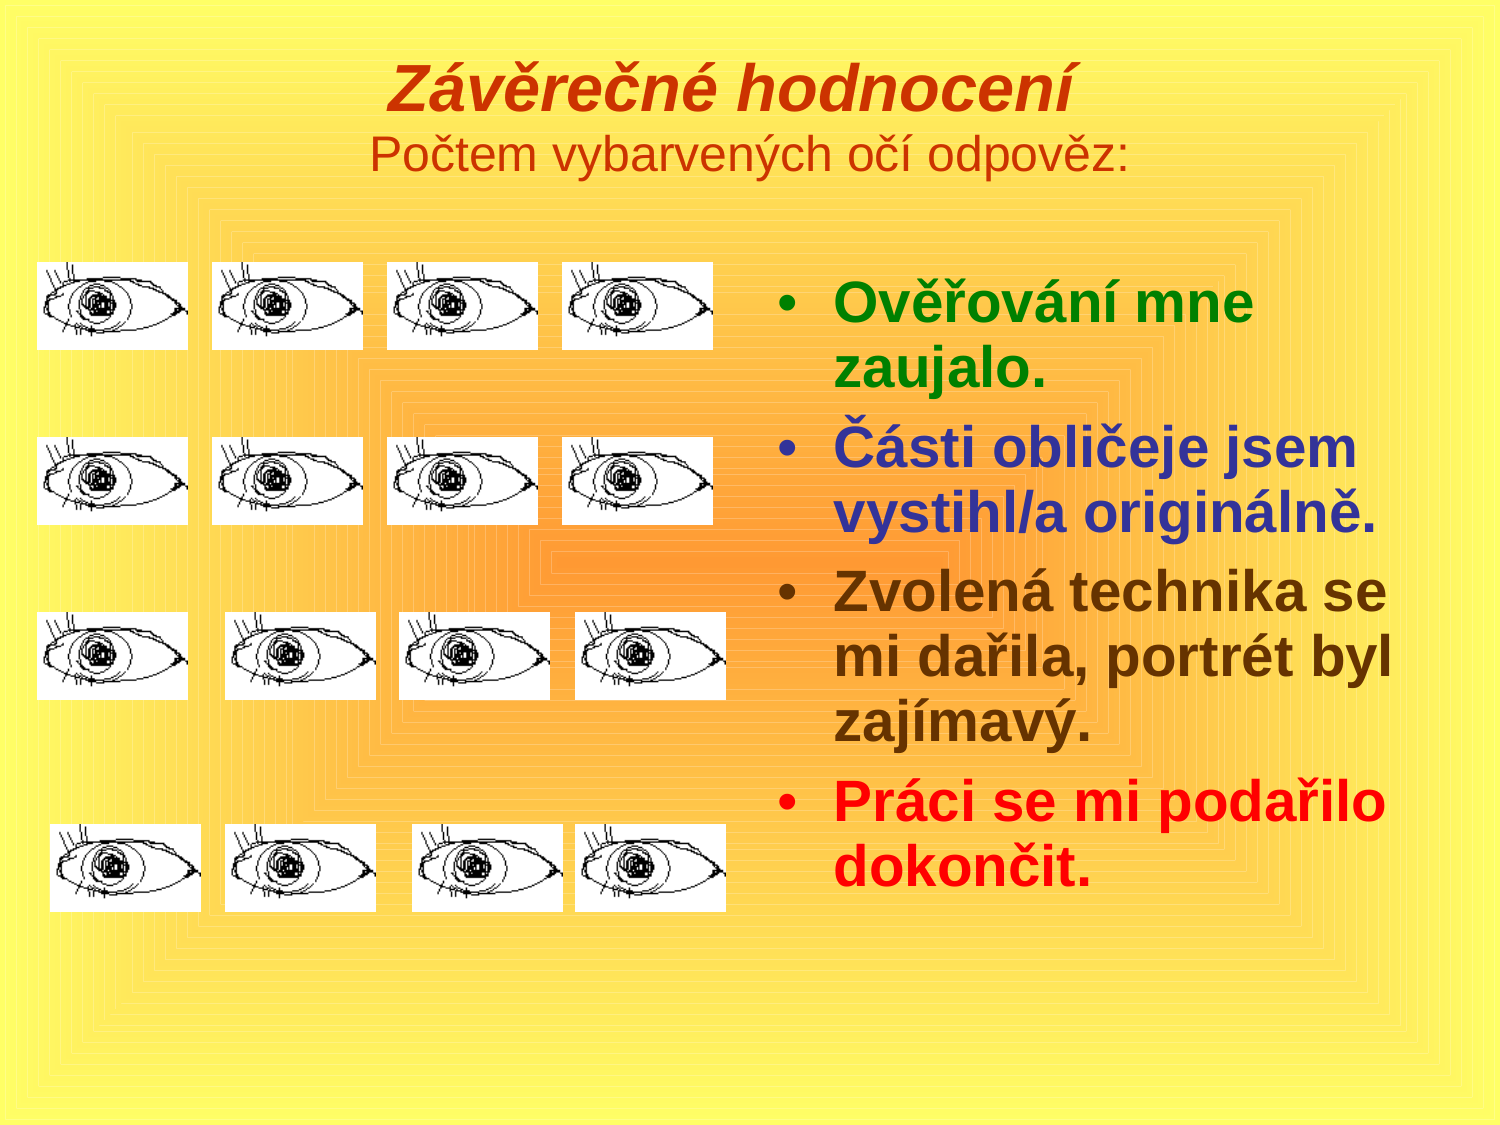

# Závěrečné hodnocení Počtem vybarvených očí odpověz:
Ověřování mne zaujalo.
Části obličeje jsem vystihl/a originálně.
Zvolená technika se mi dařila, portrét byl zajímavý.
Práci se mi podařilo dokončit.